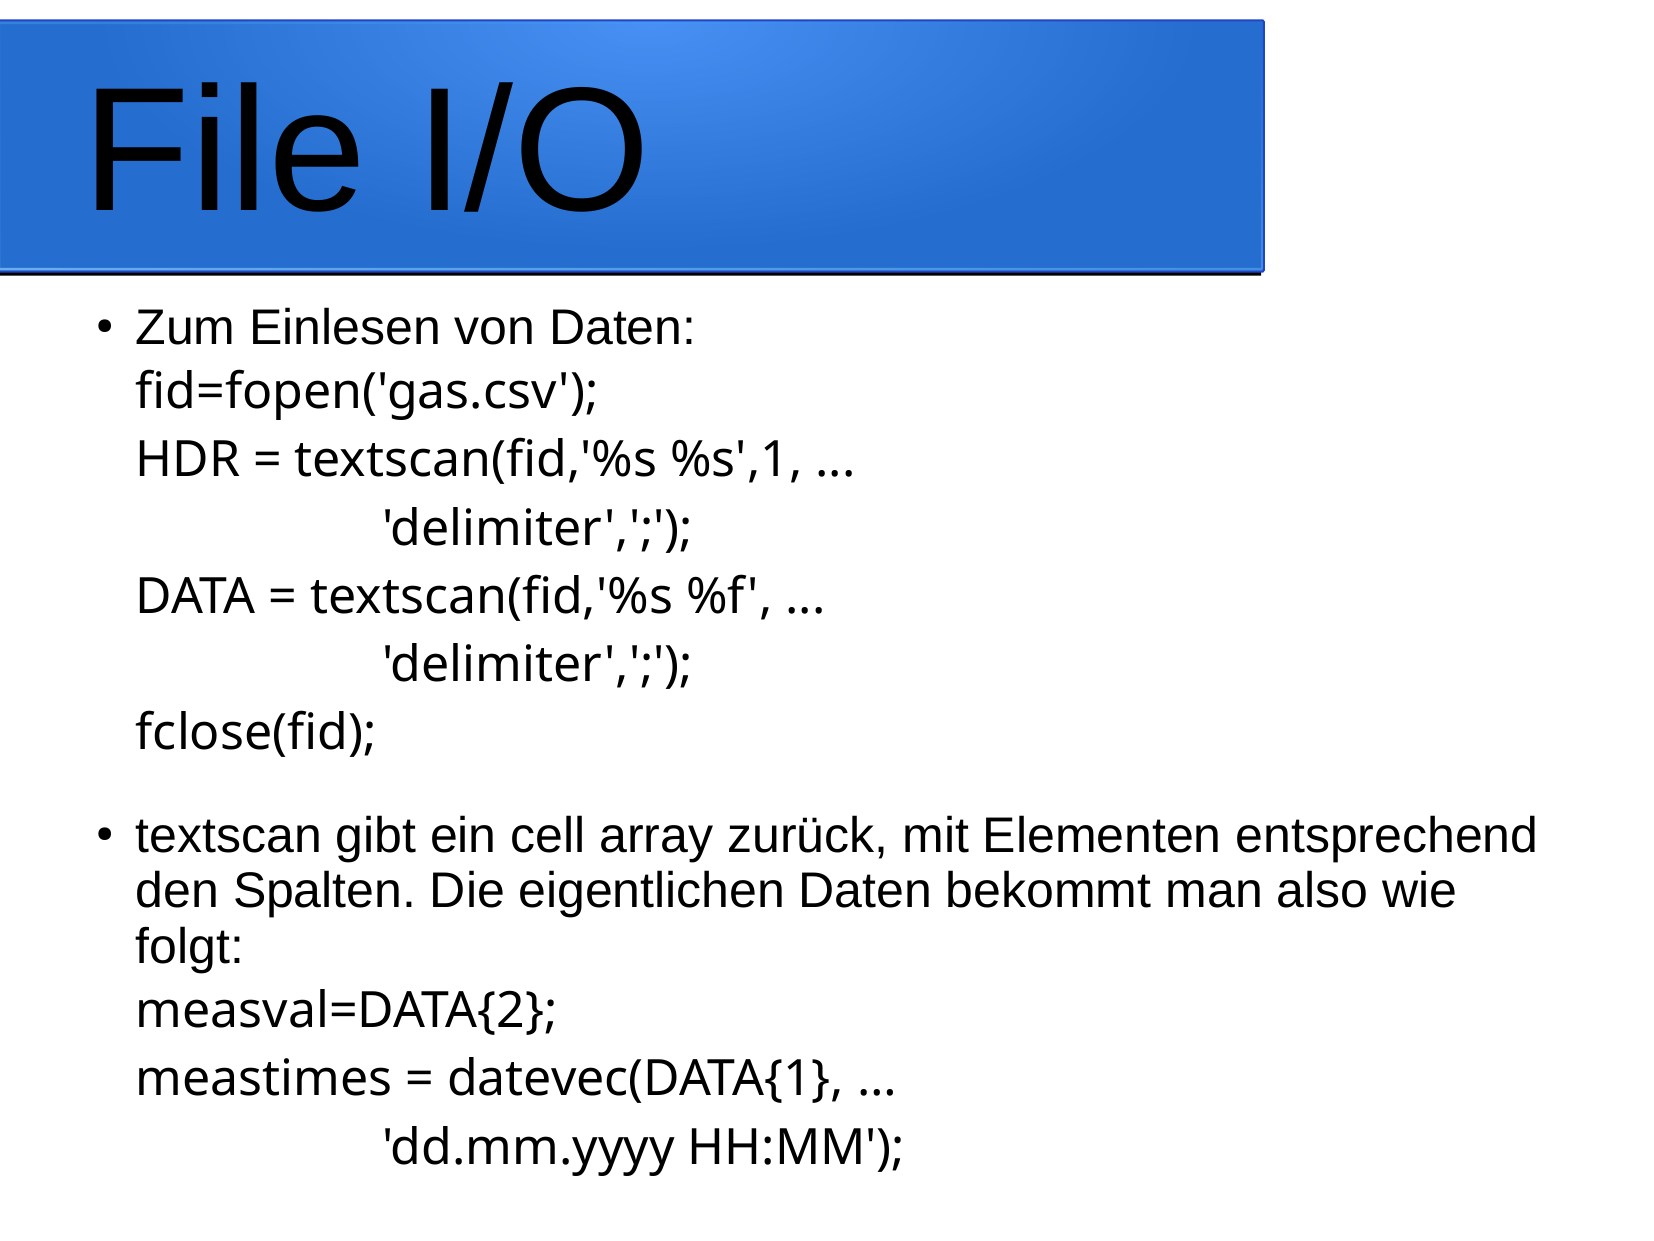

# File I/O
Zum Einlesen von Daten:
fid=fopen('gas.csv');
HDR = textscan(fid,'%s %s',1, ...
 'delimiter',';');
DATA = textscan(fid,'%s %f', ...
 'delimiter',';');
fclose(fid);
textscan gibt ein cell array zurück, mit Elementen entsprechend den Spalten. Die eigentlichen Daten bekommt man also wie folgt:
measval=DATA{2};
meastimes = datevec(DATA{1}, …
 'dd.mm.yyyy HH:MM');